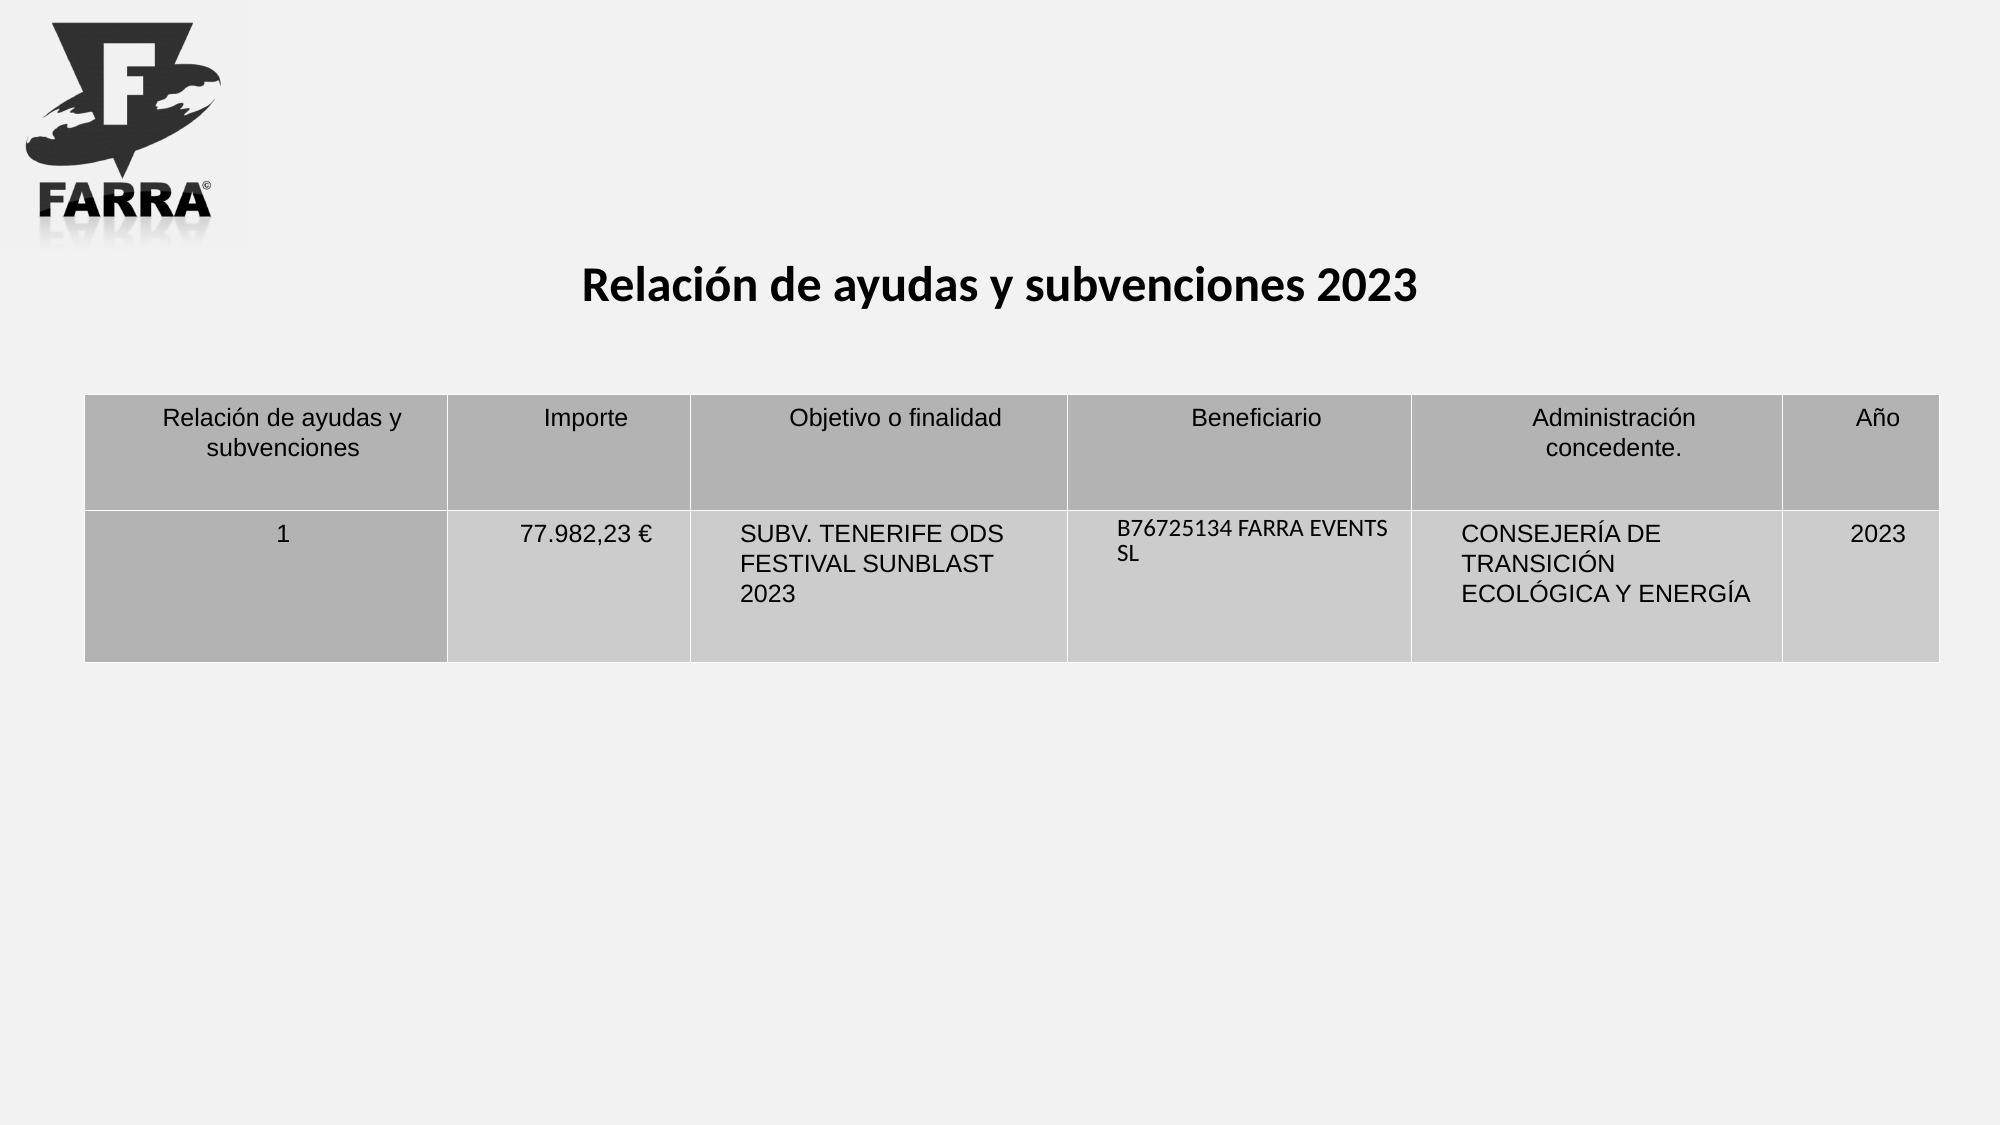

# Relación de ayudas y subvenciones 2023
| Relación de ayudas y subvenciones | Importe | Objetivo o finalidad | Beneficiario | Administración concedente. | Año |
| --- | --- | --- | --- | --- | --- |
| 1 | 77.982,23 € | SUBV. TENERIFE ODS FESTIVAL SUNBLAST 2023 | B76725134 FARRA EVENTS SL | CONSEJERÍA DE TRANSICIÓN ECOLÓGICA Y ENERGÍA | 2023 |